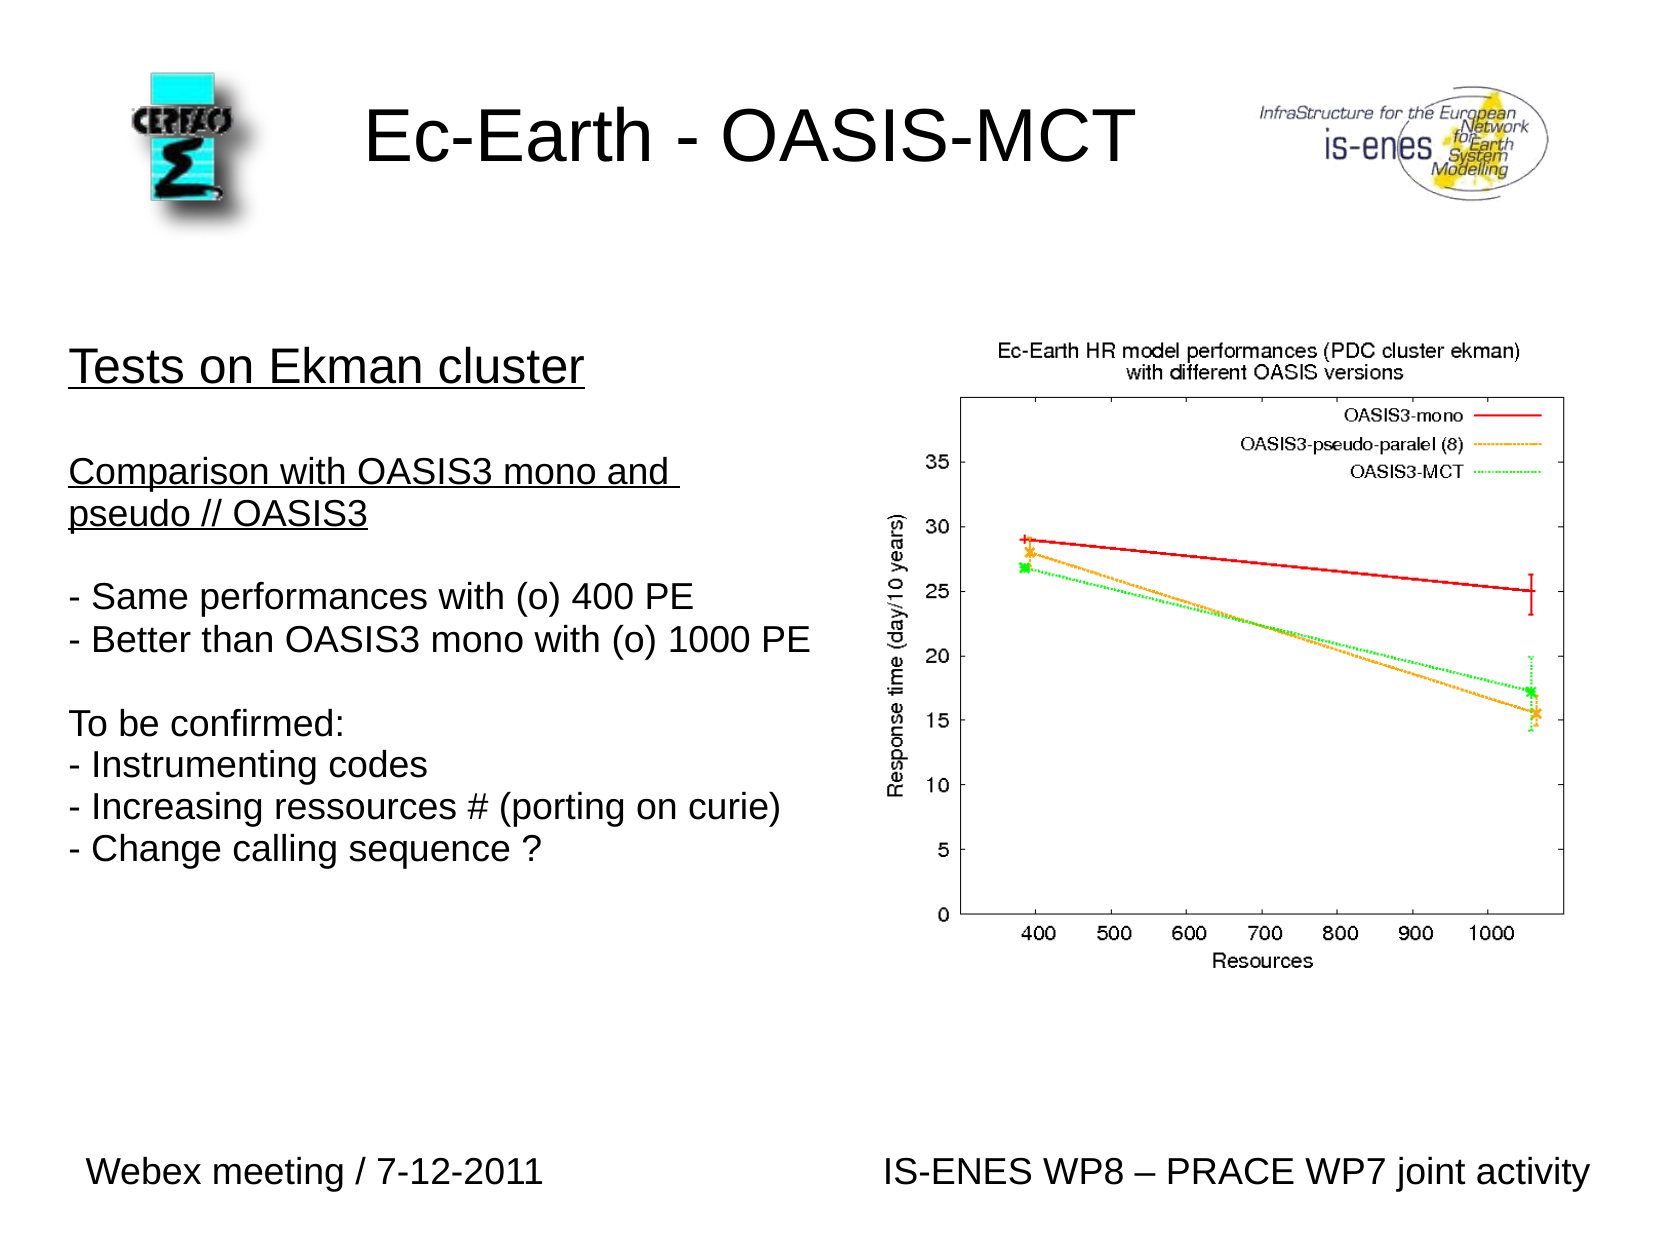

Tests on Ekman cluster
Comparison with OASIS3 mono and
pseudo // OASIS3
- Same performances with (o) 400 PE
- Better than OASIS3 mono with (o) 1000 PE
To be confirmed:
- Instrumenting codes
- Increasing ressources # (porting on curie)
- Change calling sequence ?